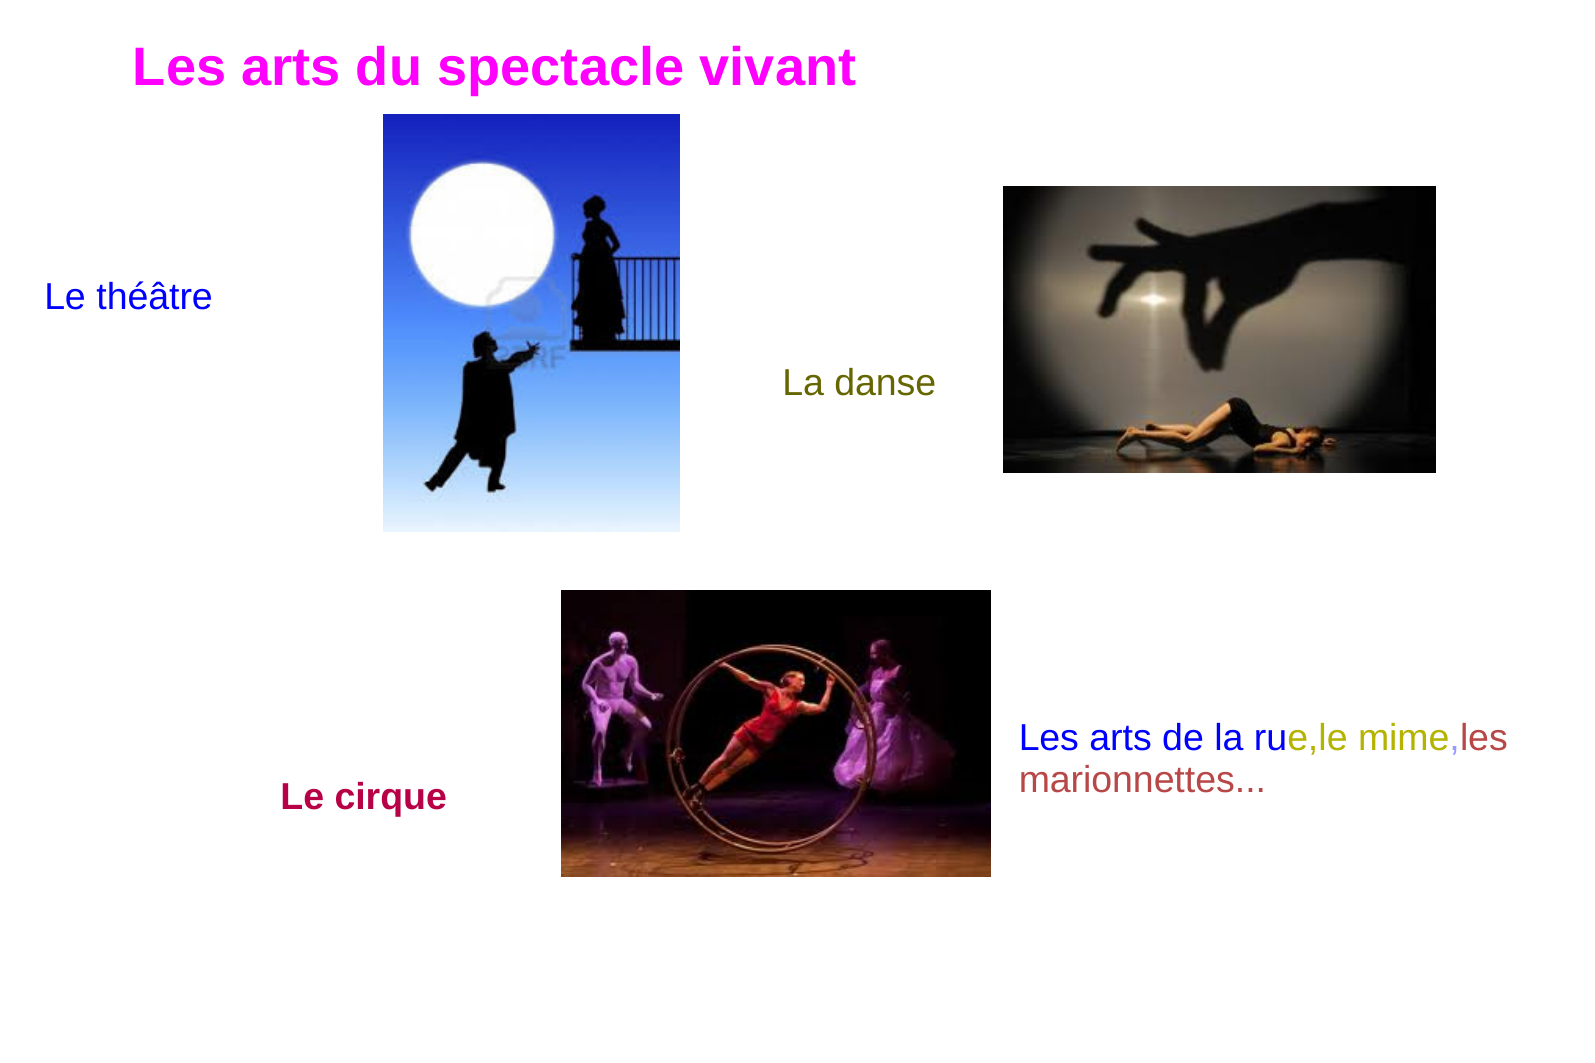

Les arts du spectacle vivant
Le théâtre
La danse
Les arts de la rue,le mime,les marionnettes...
Le cirque